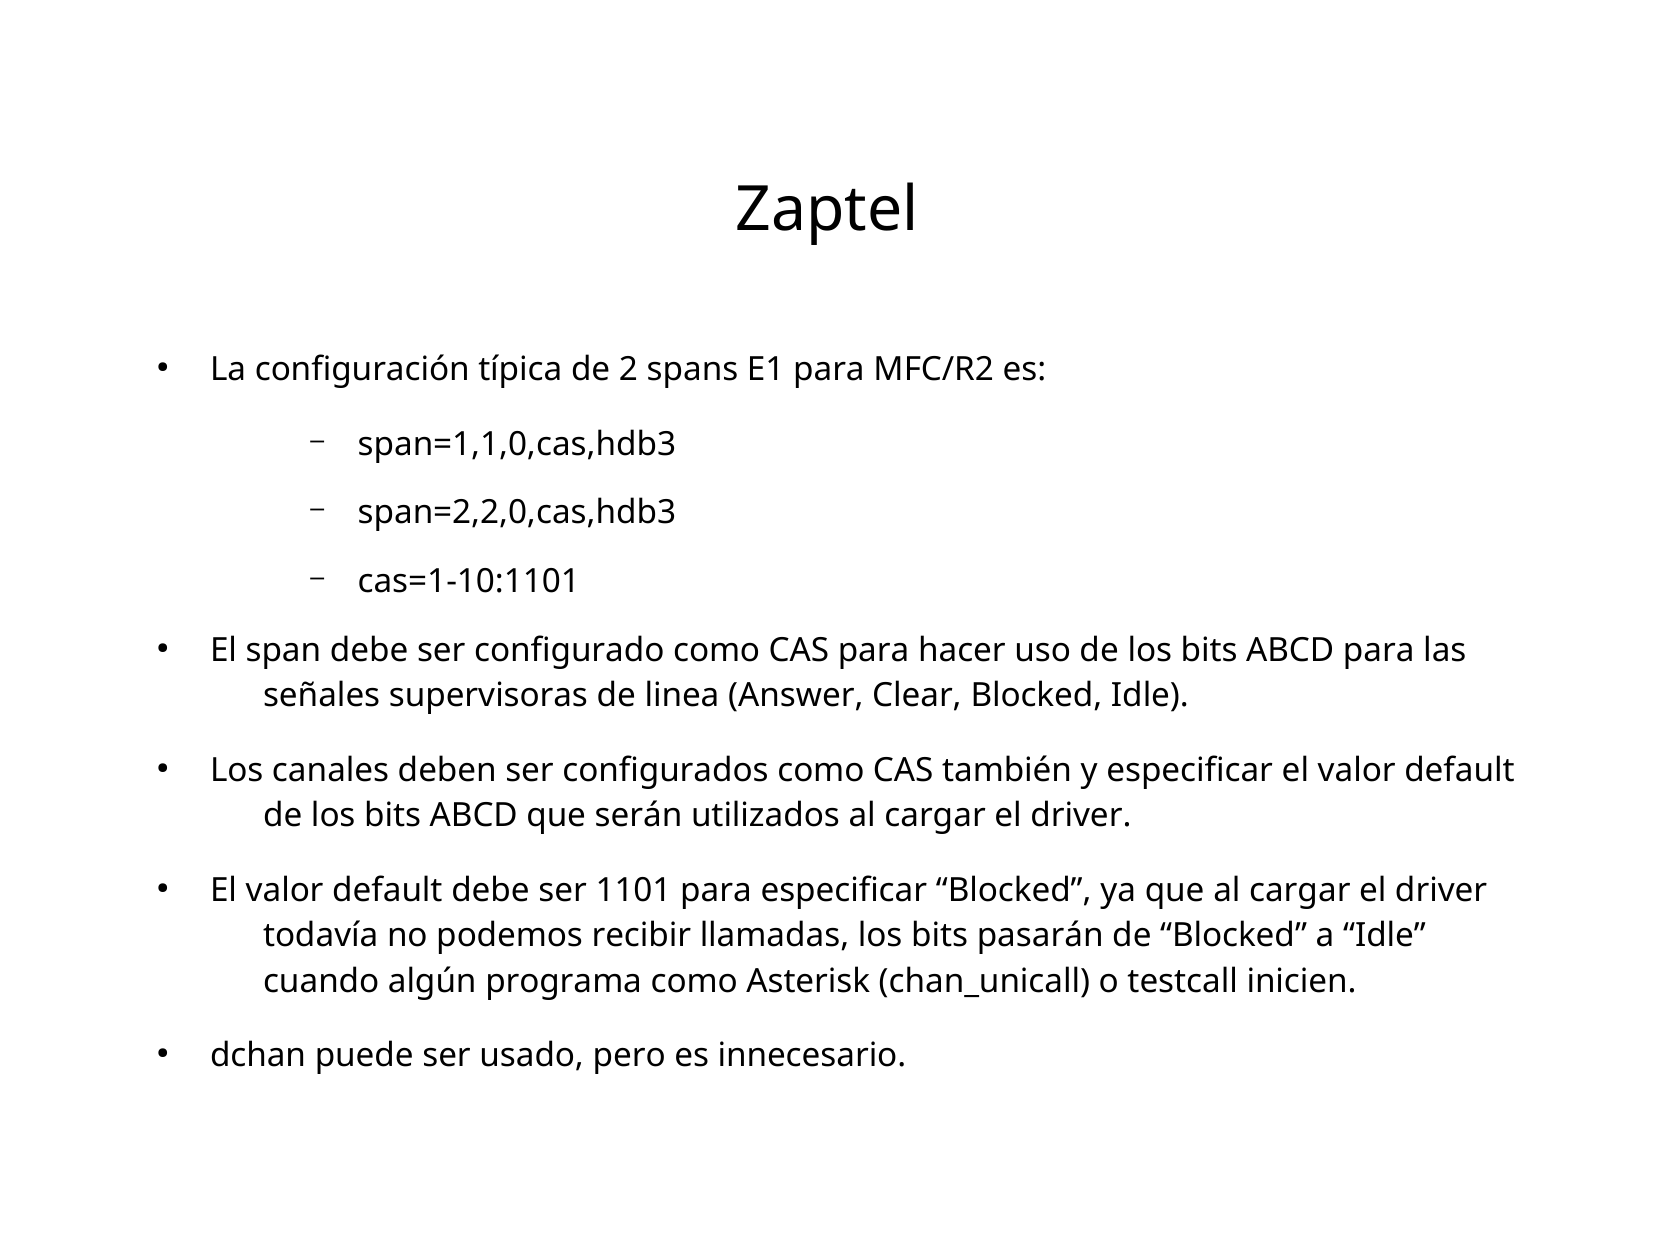

# Zaptel
La configuración típica de 2 spans E1 para MFC/R2 es:
span=1,1,0,cas,hdb3
span=2,2,0,cas,hdb3
cas=1-10:1101
El span debe ser configurado como CAS para hacer uso de los bits ABCD para las señales supervisoras de linea (Answer, Clear, Blocked, Idle).
Los canales deben ser configurados como CAS también y especificar el valor default de los bits ABCD que serán utilizados al cargar el driver.
El valor default debe ser 1101 para especificar “Blocked”, ya que al cargar el driver todavía no podemos recibir llamadas, los bits pasarán de “Blocked” a “Idle” cuando algún programa como Asterisk (chan_unicall) o testcall inicien.
dchan puede ser usado, pero es innecesario.